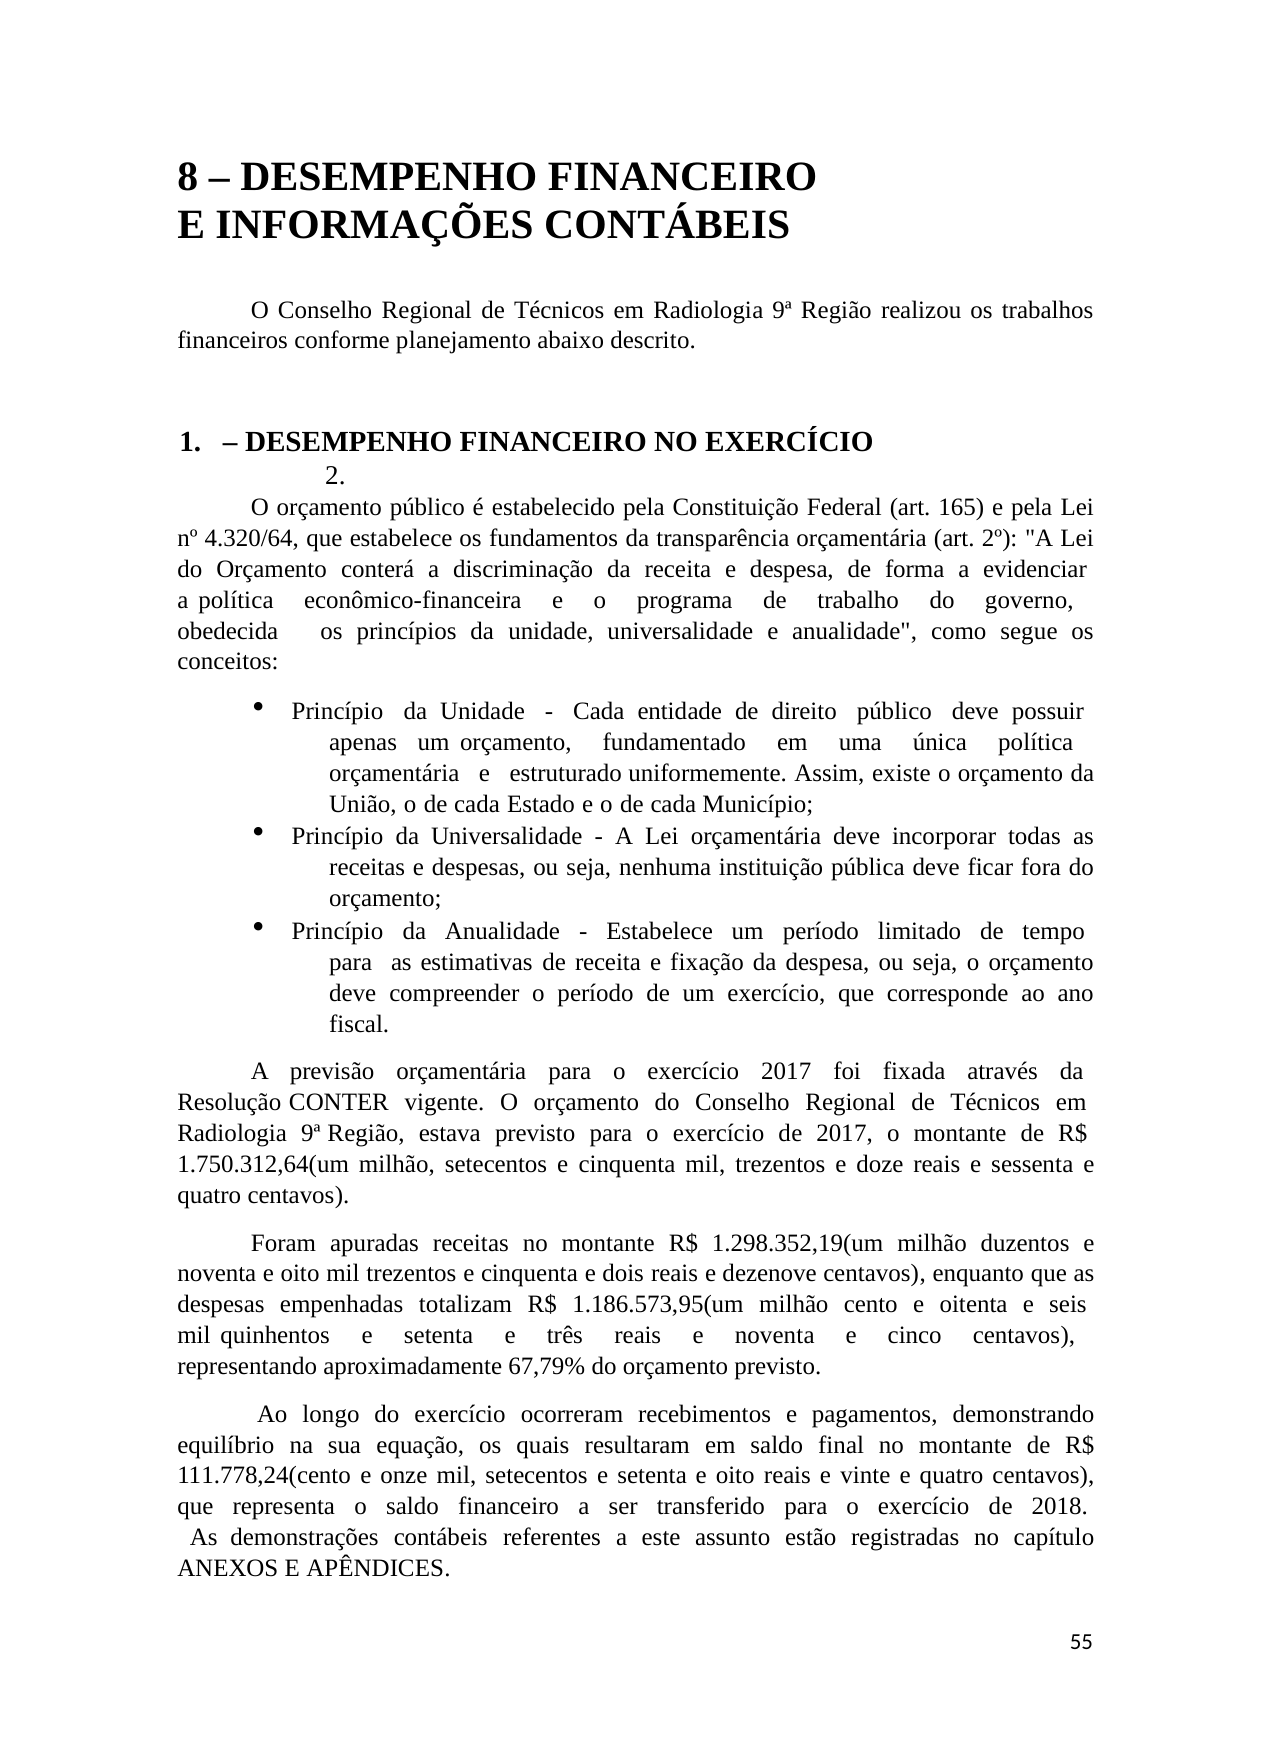

8 – DESEMPENHO FINANCEIRO E INFORMAÇÕES CONTÁBEIS
O Conselho Regional de Técnicos em Radiologia 9ª Região realizou os trabalhos financeiros conforme planejamento abaixo descrito.
– DESEMPENHO FINANCEIRO NO EXERCÍCIO
O orçamento público é estabelecido pela Constituição Federal (art. 165) e pela Lei nº 4.320/64, que estabelece os fundamentos da transparência orçamentária (art. 2º): "A Lei do Orçamento conterá a discriminação da receita e despesa, de forma a evidenciar a política econômico-financeira e o programa de trabalho do governo, obedecida os princípios da unidade, universalidade e anualidade", como segue os conceitos:
Princípio da Unidade - Cada entidade de direito público deve possuir apenas um orçamento, fundamentado em uma única política orçamentária e estruturado uniformemente. Assim, existe o orçamento da União, o de cada Estado e o de cada Município;
Princípio da Universalidade - A Lei orçamentária deve incorporar todas as receitas e despesas, ou seja, nenhuma instituição pública deve ficar fora do orçamento;
Princípio da Anualidade - Estabelece um período limitado de tempo para as estimativas de receita e fixação da despesa, ou seja, o orçamento deve compreender o período de um exercício, que corresponde ao ano fiscal.
A previsão orçamentária para o exercício 2017 foi fixada através da Resolução CONTER vigente. O orçamento do Conselho Regional de Técnicos em Radiologia 9ª Região, estava previsto para o exercício de 2017, o montante de R$ 1.750.312,64(um milhão, setecentos e cinquenta mil, trezentos e doze reais e sessenta e quatro centavos).
Foram apuradas receitas no montante R$ 1.298.352,19(um milhão duzentos e noventa e oito mil trezentos e cinquenta e dois reais e dezenove centavos), enquanto que as despesas empenhadas totalizam R$ 1.186.573,95(um milhão cento e oitenta e seis mil quinhentos e setenta e três reais e noventa e cinco centavos), representando aproximadamente 67,79% do orçamento previsto.
Ao longo do exercício ocorreram recebimentos e pagamentos, demonstrando equilíbrio na sua equação, os quais resultaram em saldo final no montante de R$ 111.778,24(cento e onze mil, setecentos e setenta e oito reais e vinte e quatro centavos), que representa o saldo financeiro a ser transferido para o exercício de 2018. As demonstrações contábeis referentes a este assunto estão registradas no capítulo ANEXOS E APÊNDICES.